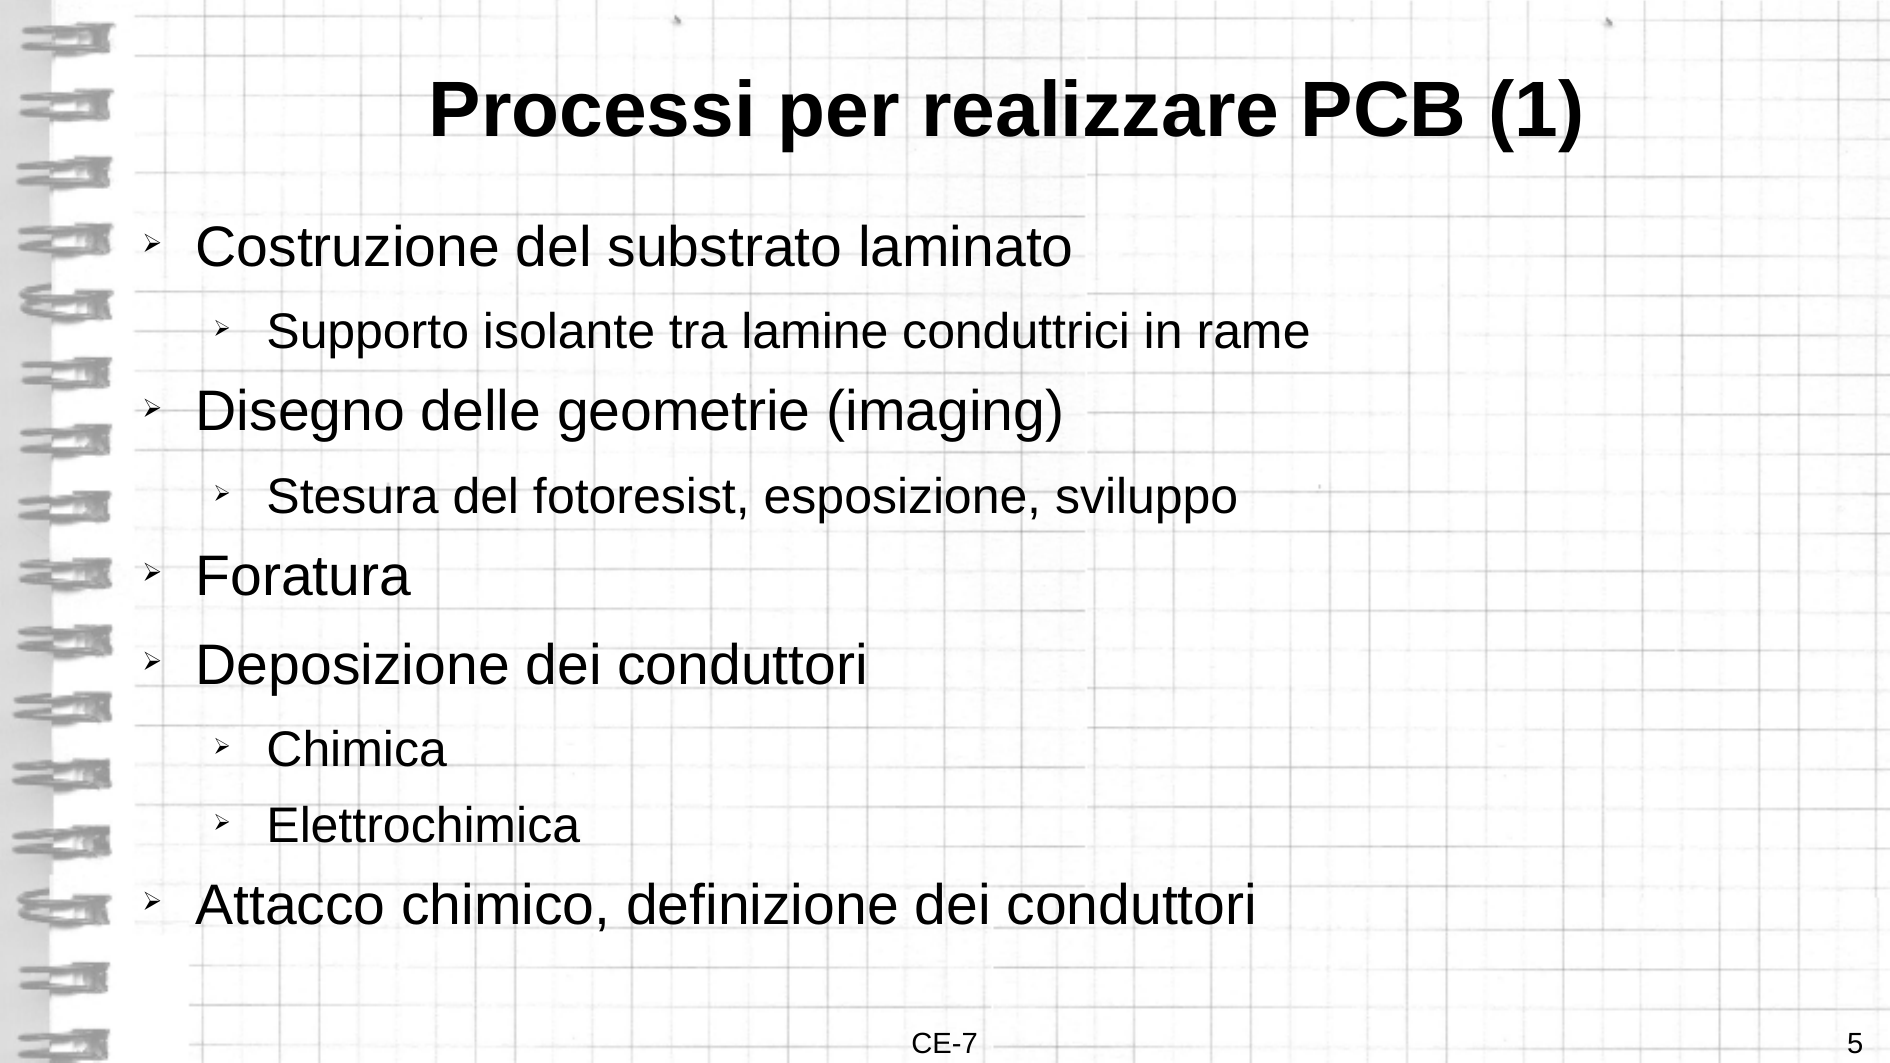

# Processi per realizzare PCB (1)
Costruzione del substrato laminato
Supporto isolante tra lamine conduttrici in rame
Disegno delle geometrie (imaging)
Stesura del fotoresist, esposizione, sviluppo
Foratura
Deposizione dei conduttori
Chimica
Elettrochimica
Attacco chimico, definizione dei conduttori
CE-7
5